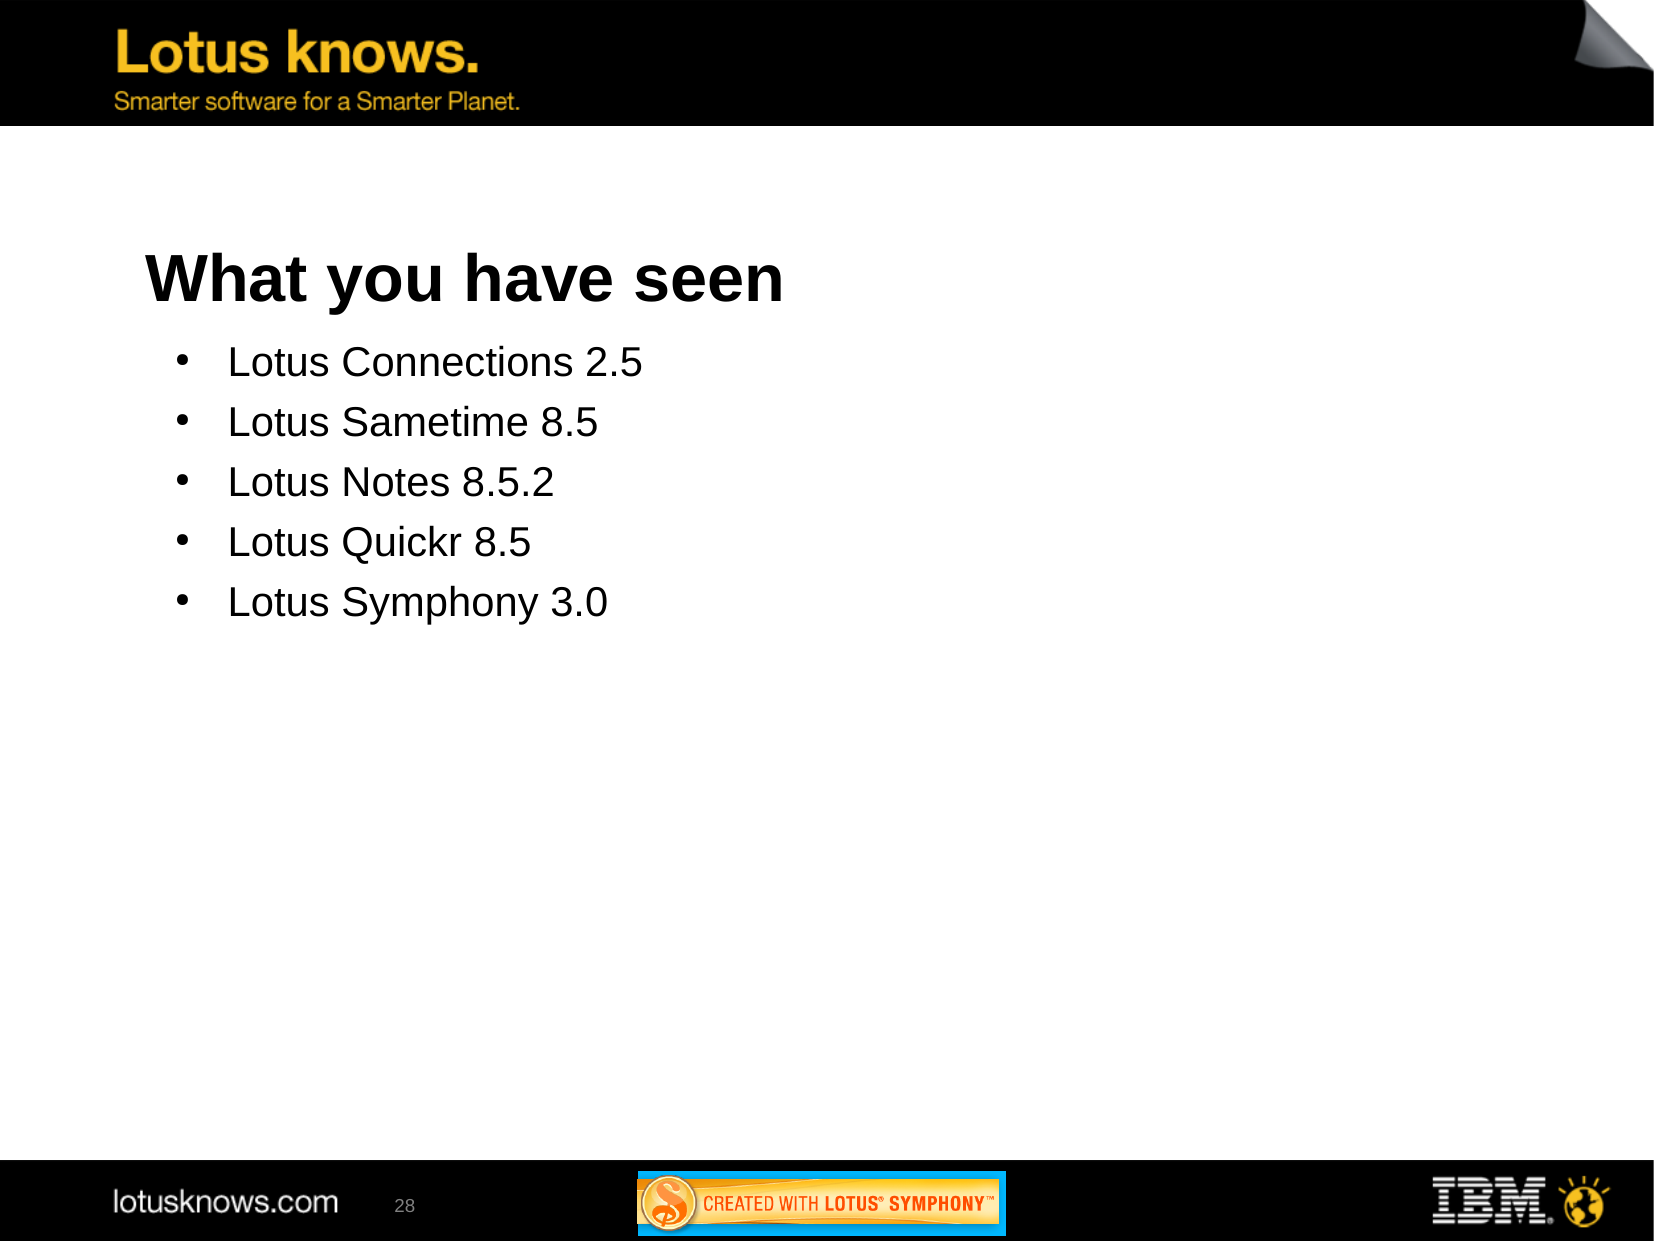

# What you have seen
Lotus Connections 2.5
Lotus Sametime 8.5
Lotus Notes 8.5.2
Lotus Quickr 8.5
Lotus Symphony 3.0
28